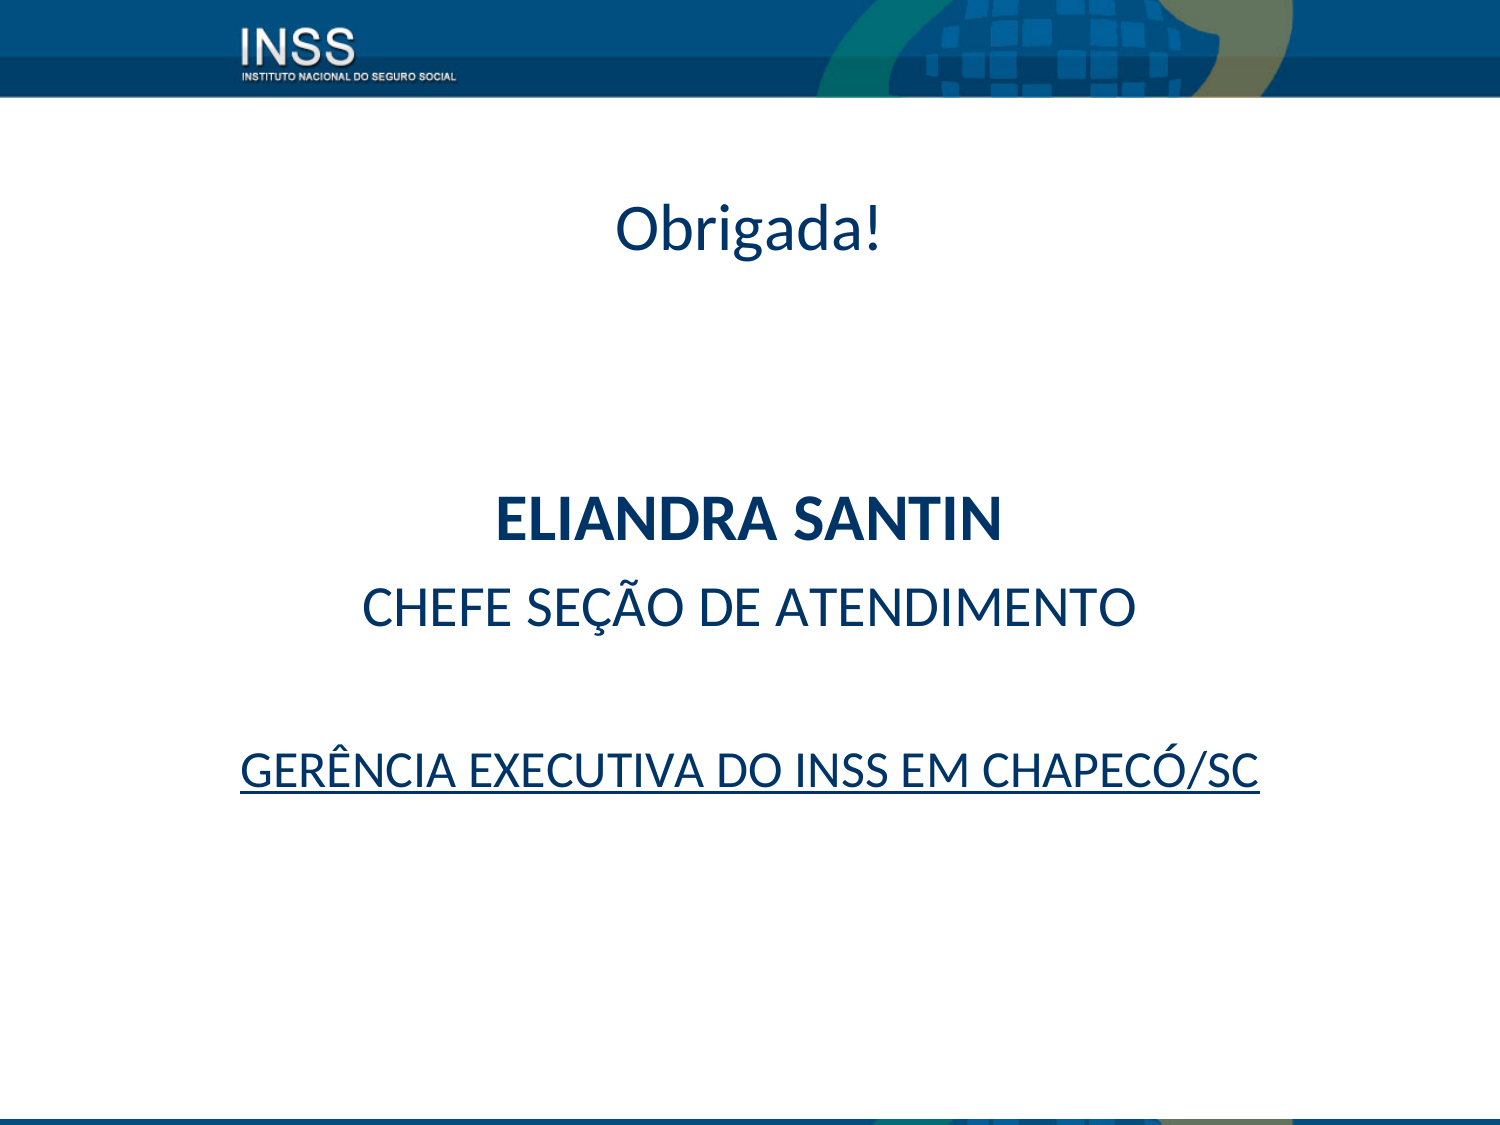

Obrigada!
ELIANDRA SANTIN
CHEFE SEÇÃO DE ATENDIMENTO
GERÊNCIA EXECUTIVA DO INSS EM CHAPECÓ/SC